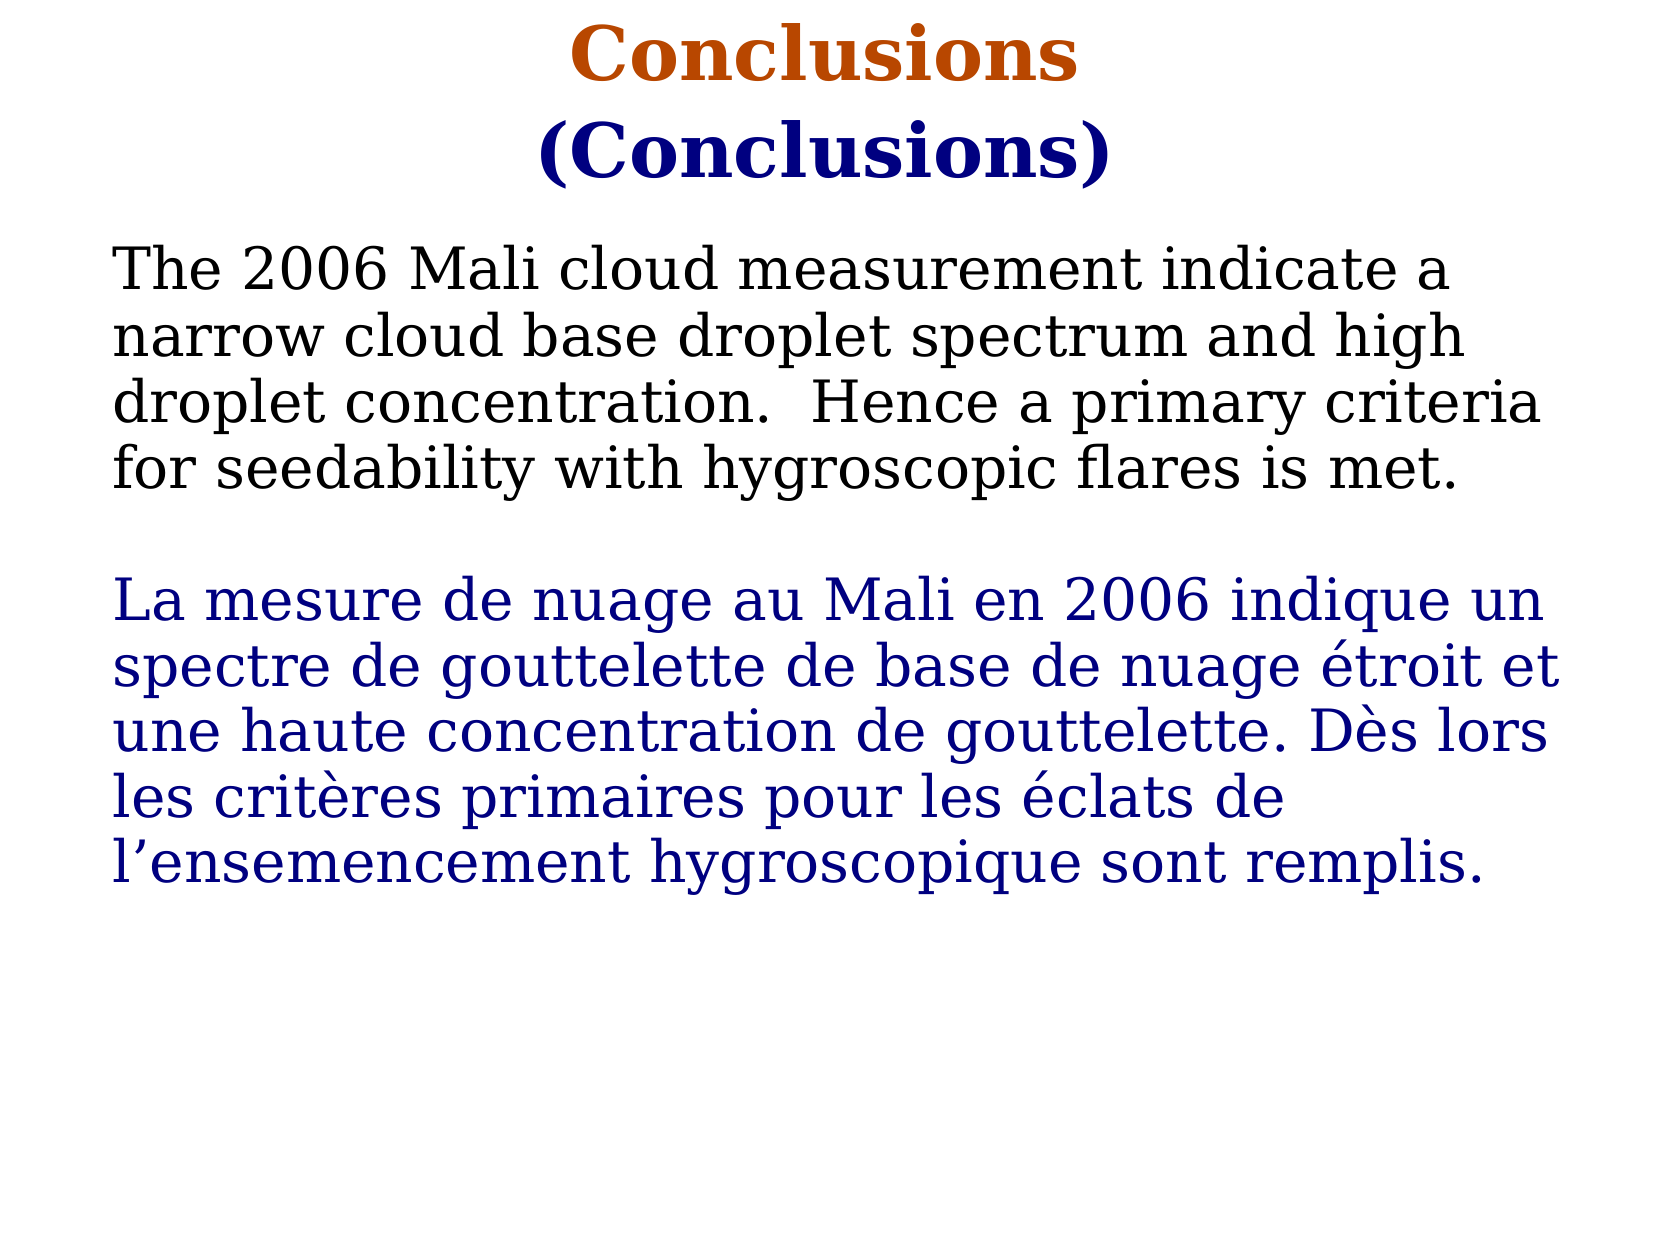

# Conclusions (Conclusions)‏
The 2006 Mali cloud measurement indicate a narrow cloud base droplet spectrum and high droplet concentration. Hence a primary criteria for seedability with hygroscopic flares is met.
La mesure de nuage au Mali en 2006 indique un spectre de gouttelette de base de nuage étroit et une haute concentration de gouttelette. Dès lors les critères primaires pour les éclats de l’ensemencement hygroscopique sont remplis.